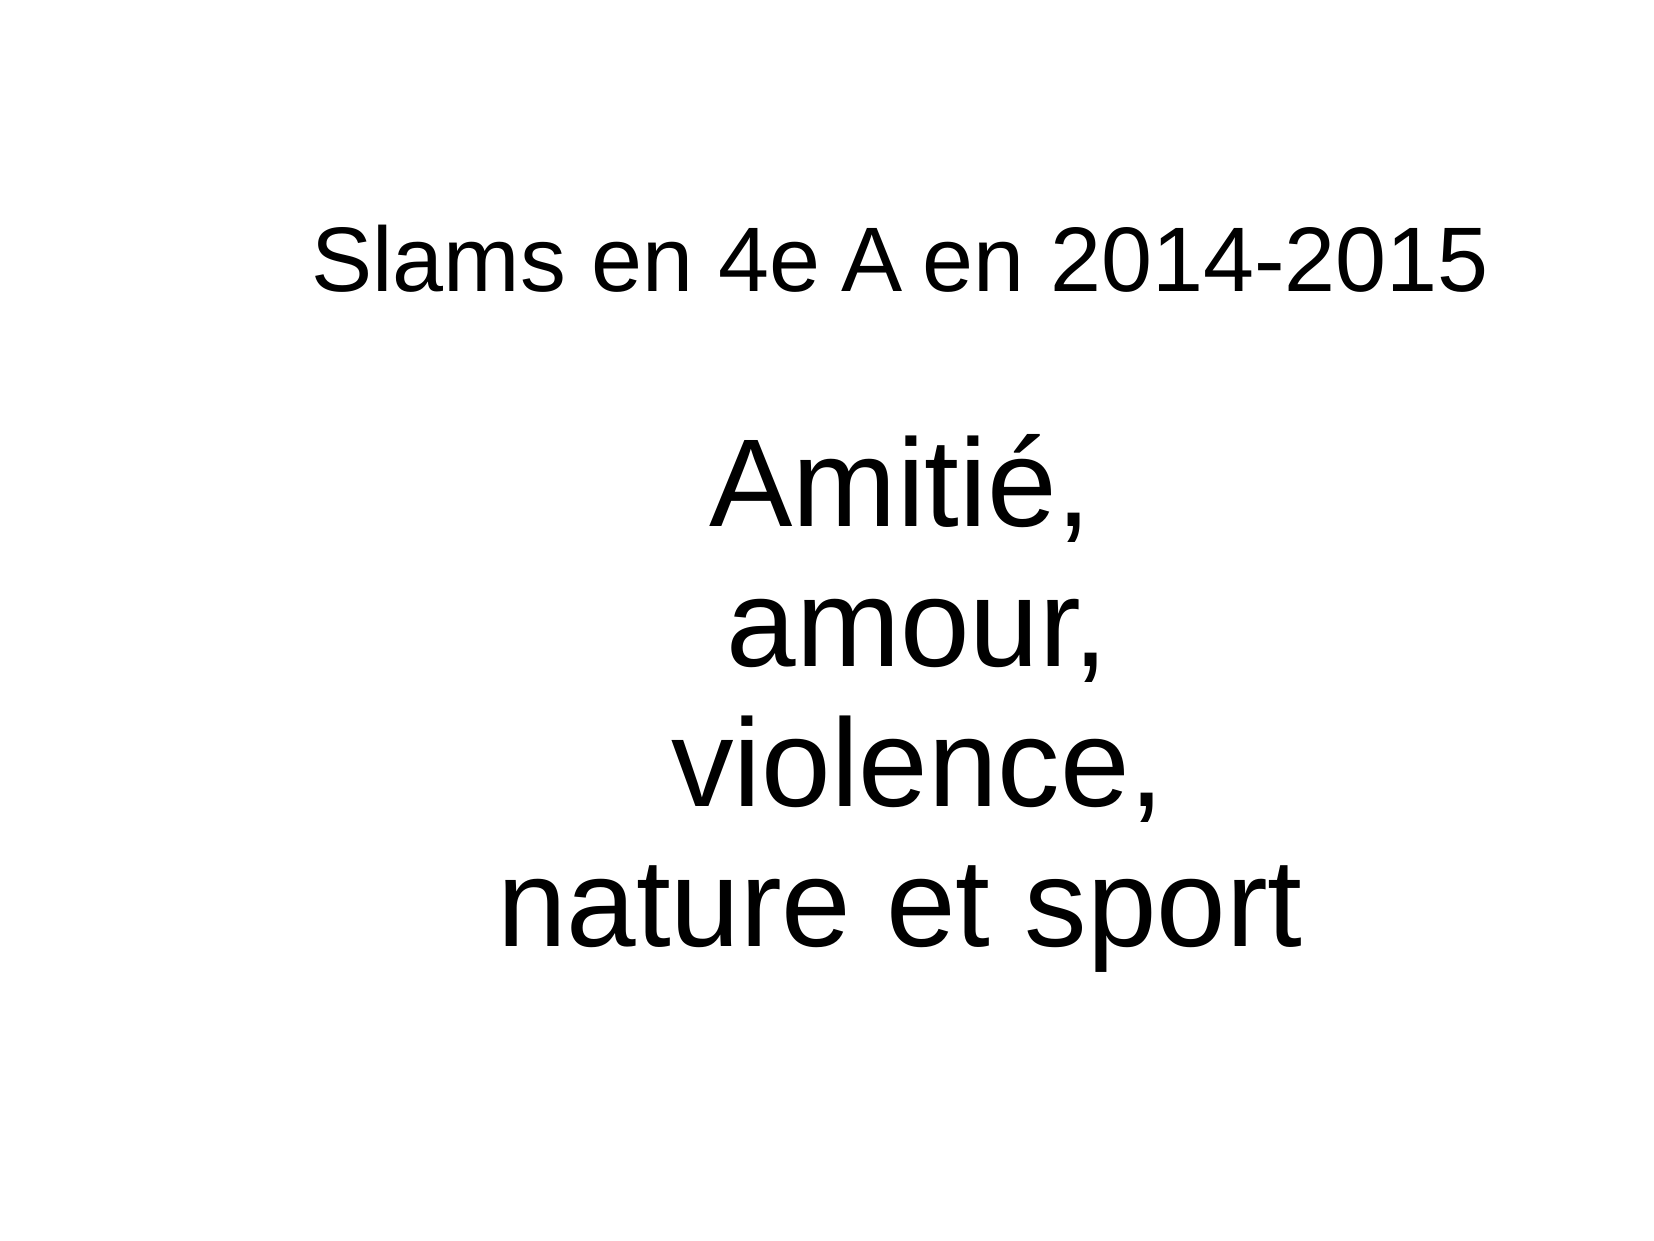

# Slams en 4e A en 2014-2015 Amitié, amour, violence, nature et sport